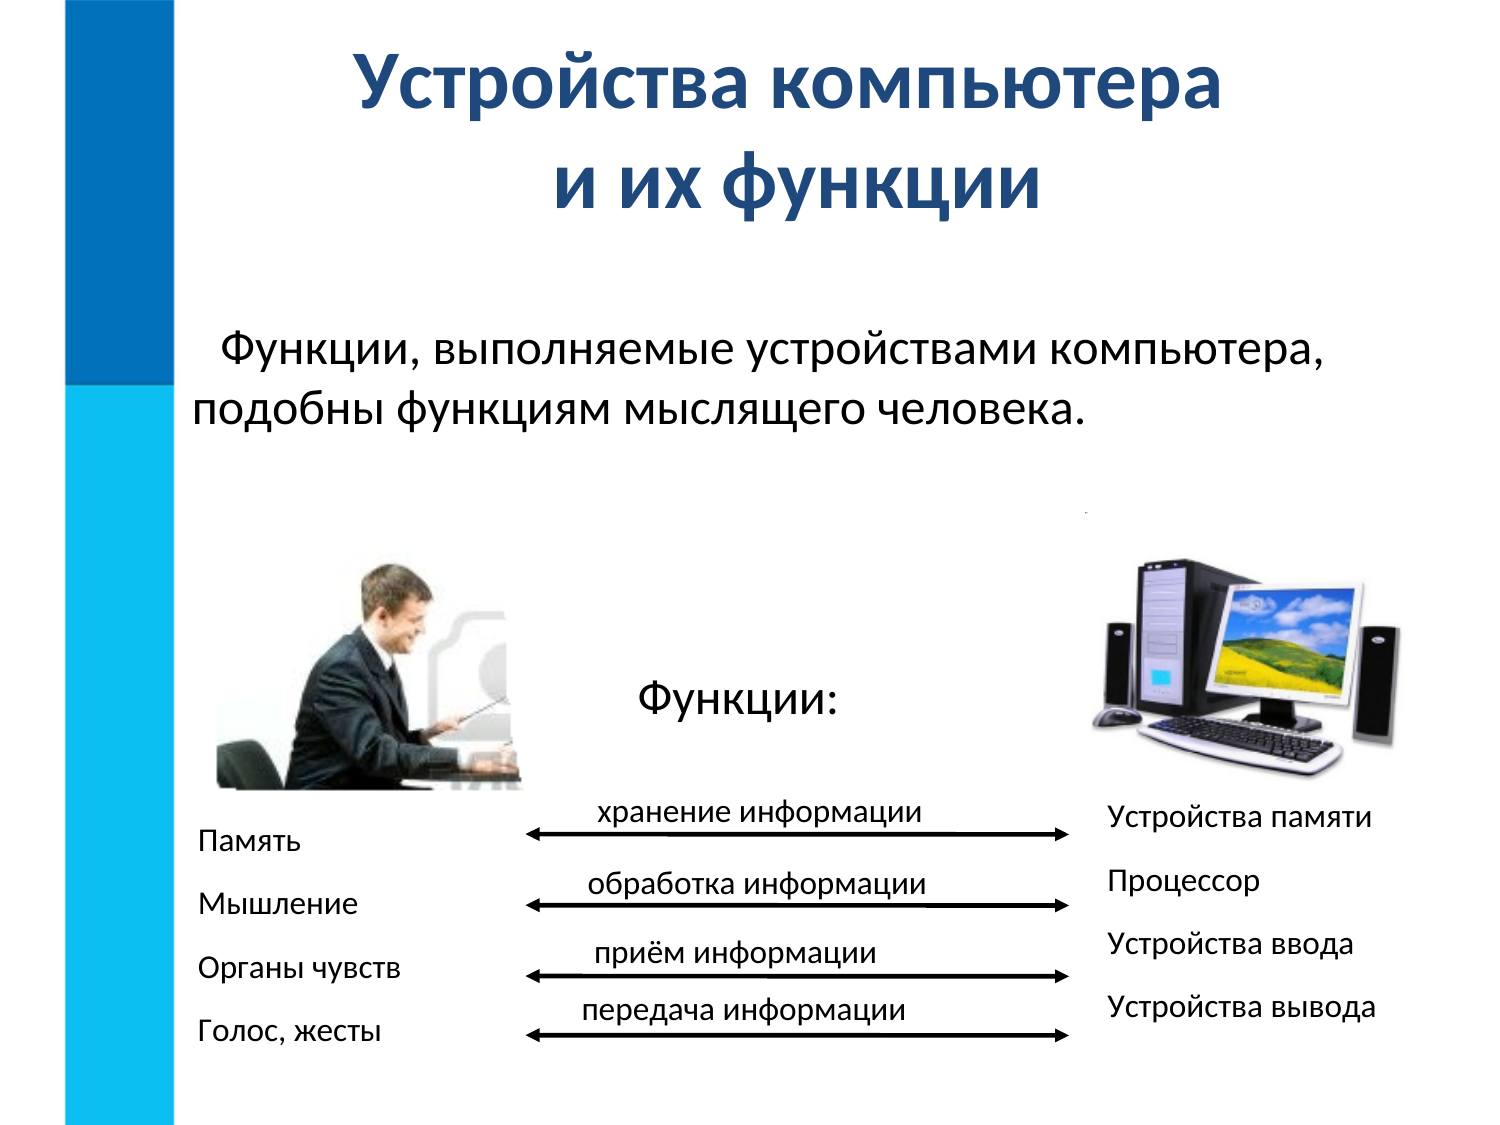

Устройства компьютера
и их функции
Функции, выполняемые устройствами компьютера, подобны функциям мыслящего человека.
Функции:
хранение информации
Устройства памяти
Процессор
Устройства ввода
Устройства вывода
Память
Мышление
Органы чувств
Голос, жесты
обработка информации
приём информации
передача информации